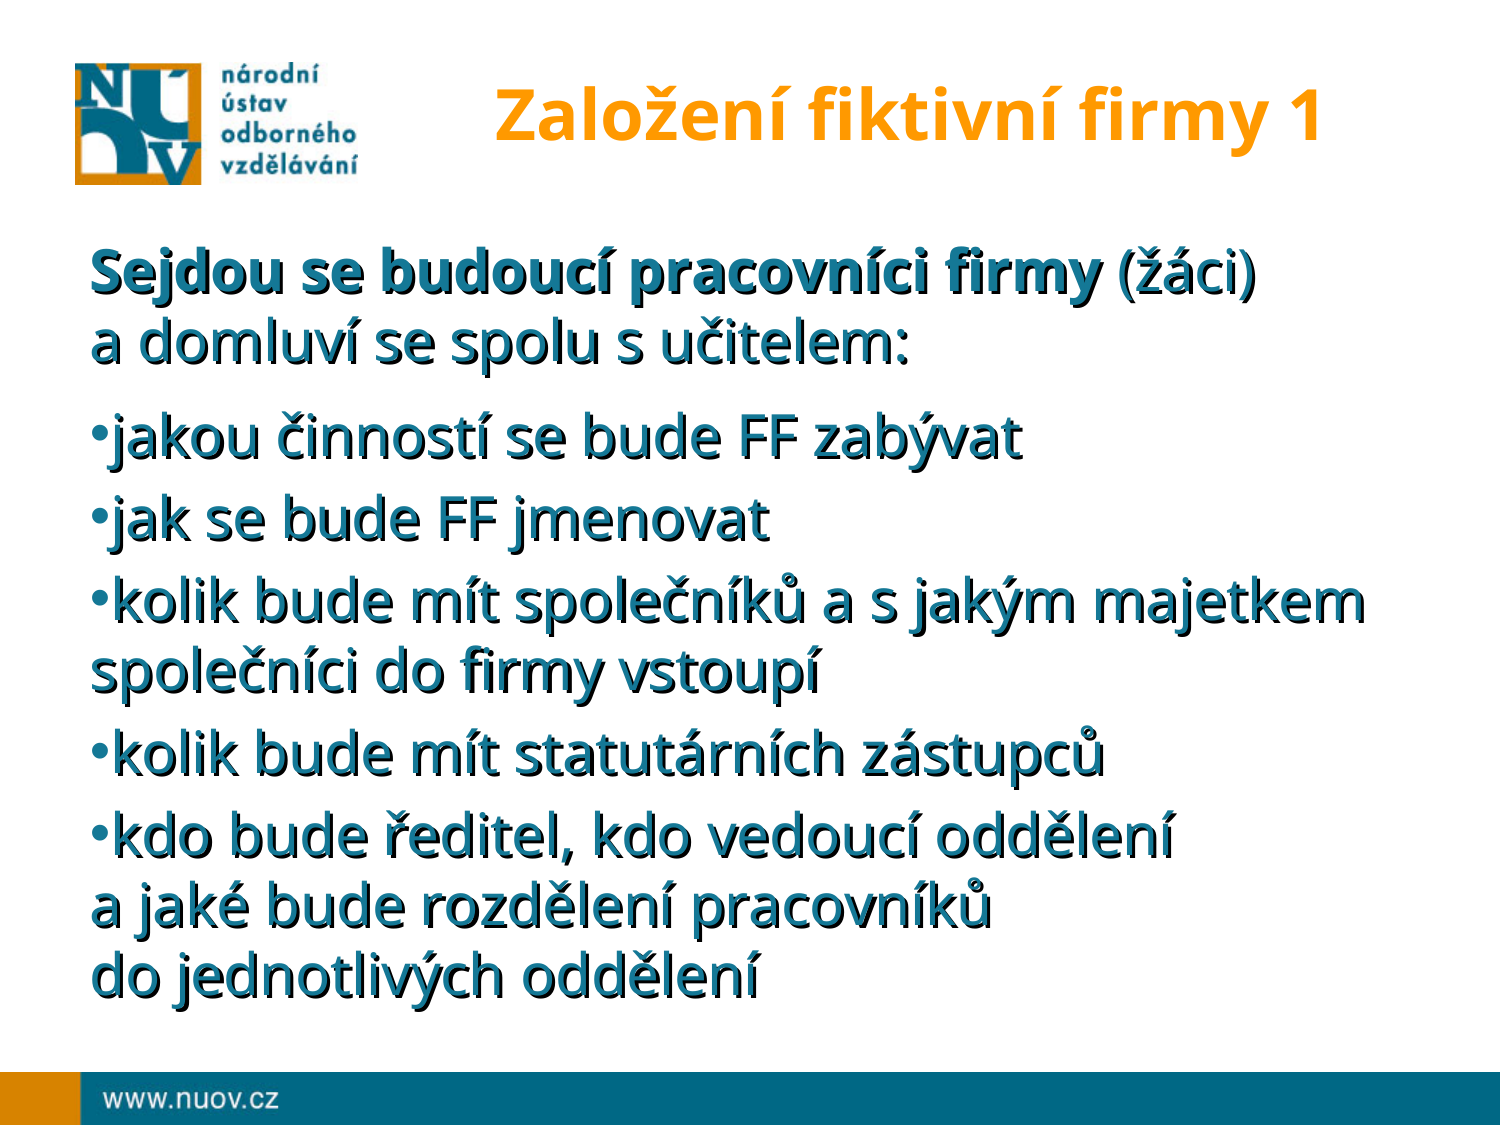

# Založení fiktivní firmy 1
Sejdou se budoucí pracovníci firmy (žáci)
a domluví se spolu s učitelem:
jakou činností se bude FF zabývat
jak se bude FF jmenovat
kolik bude mít společníků a s jakým majetkem společníci do firmy vstoupí
kolik bude mít statutárních zástupců
kdo bude ředitel, kdo vedoucí oddělení
a jaké bude rozdělení pracovníků
do jednotlivých oddělení